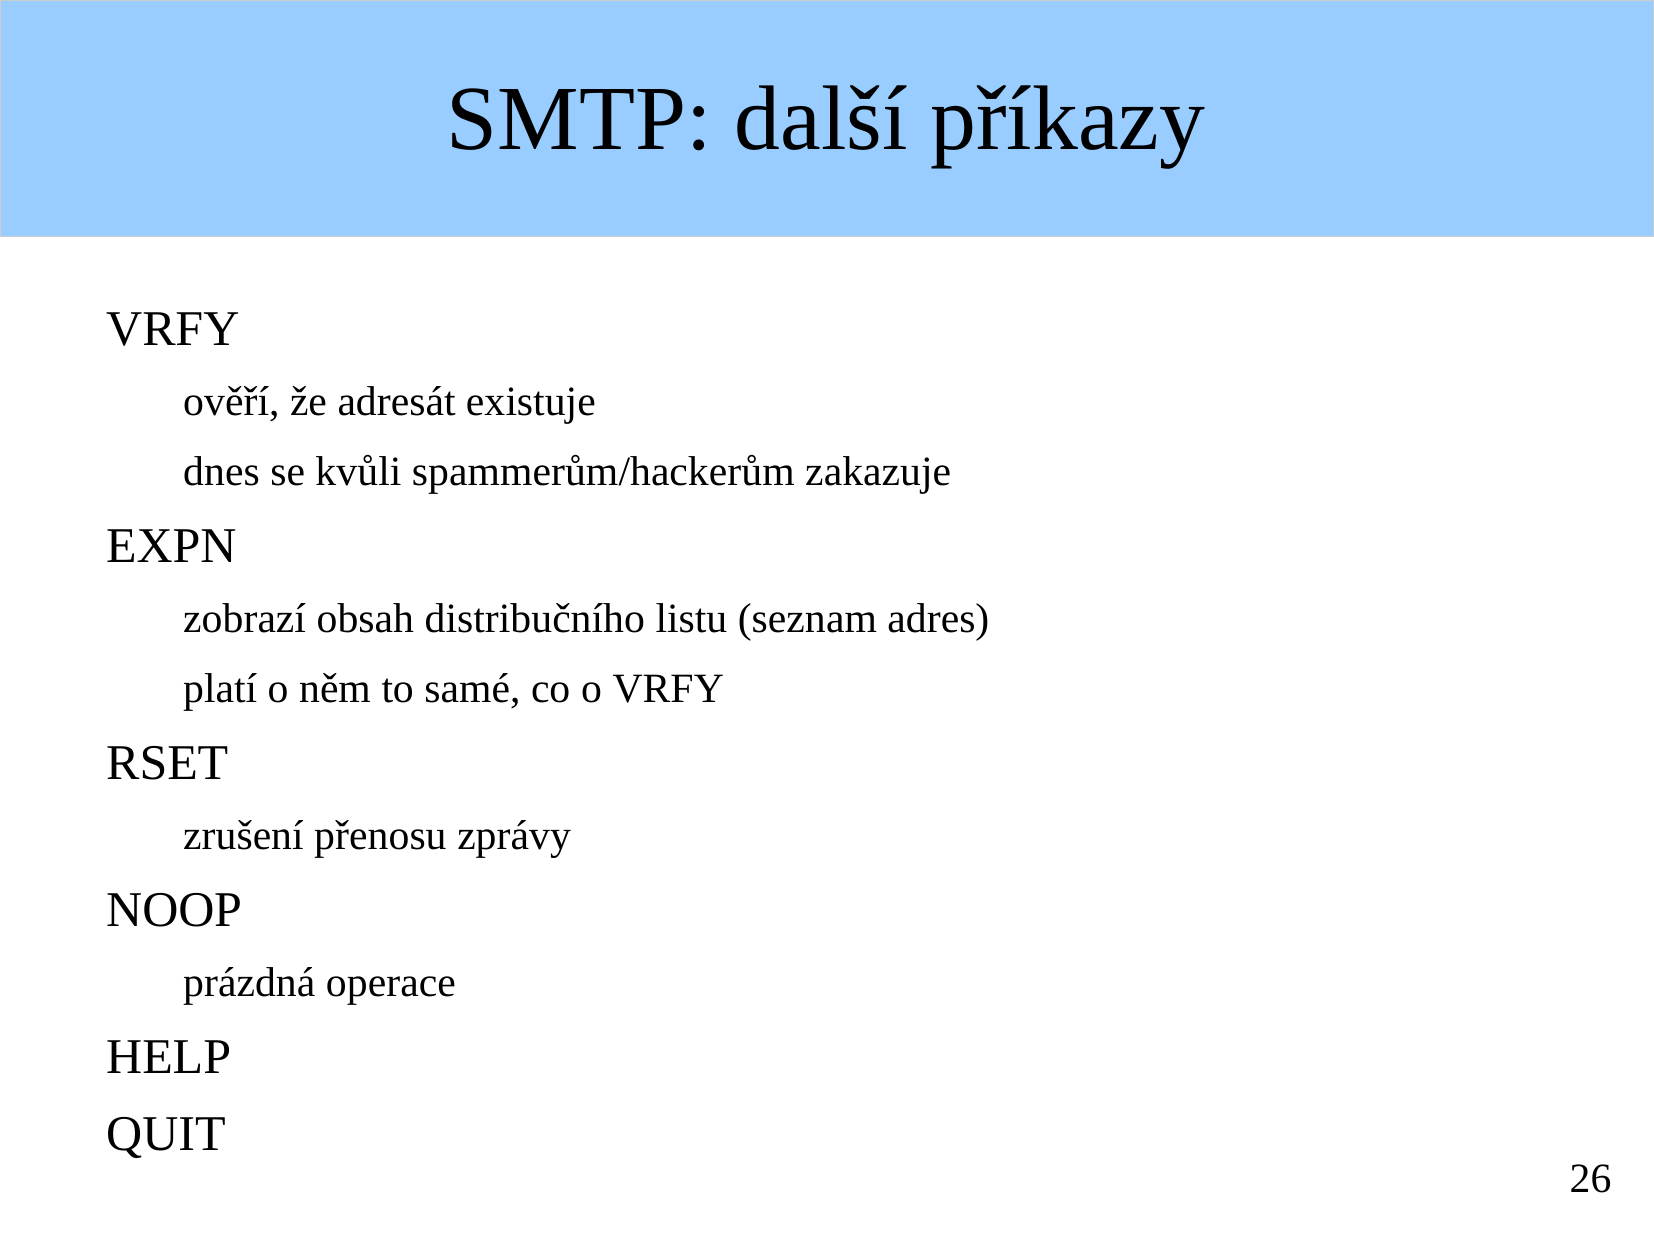

# SMTP: další příkazy
VRFY
ověří, že adresát existuje
dnes se kvůli spammerům/hackerům zakazuje
EXPN
zobrazí obsah distribučního listu (seznam adres)
platí o něm to samé, co o VRFY
RSET
zrušení přenosu zprávy
NOOP
prázdná operace
HELP
QUIT